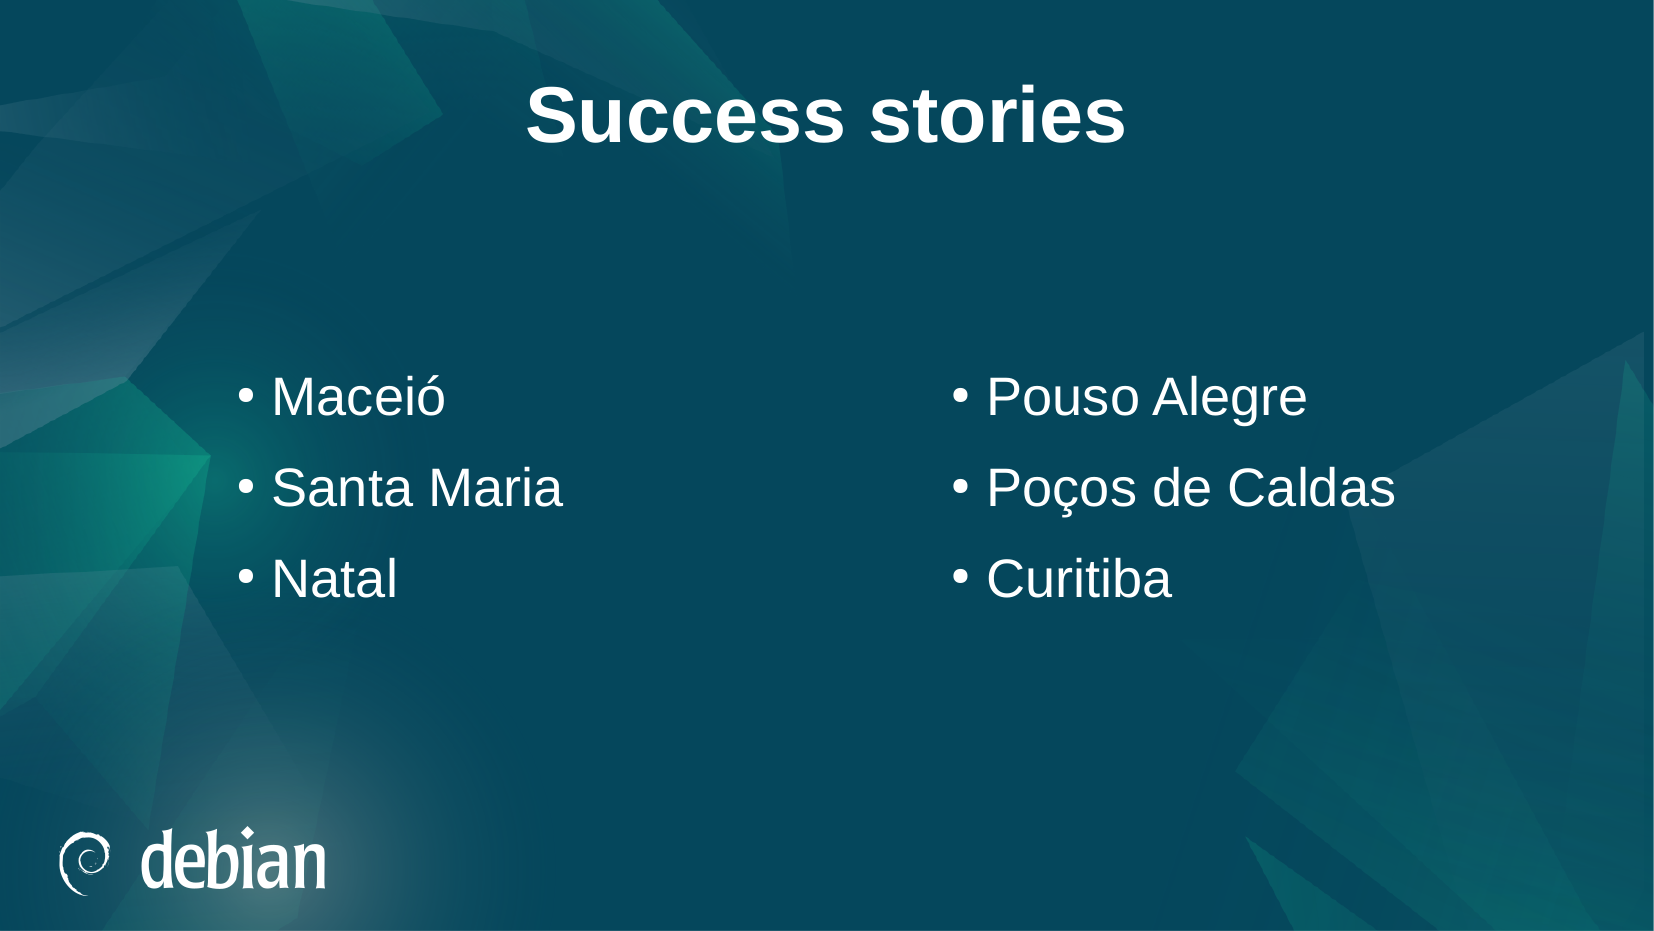

# Success stories
Pouso Alegre
Poços de Caldas
Curitiba
Maceió
Santa Maria
Natal